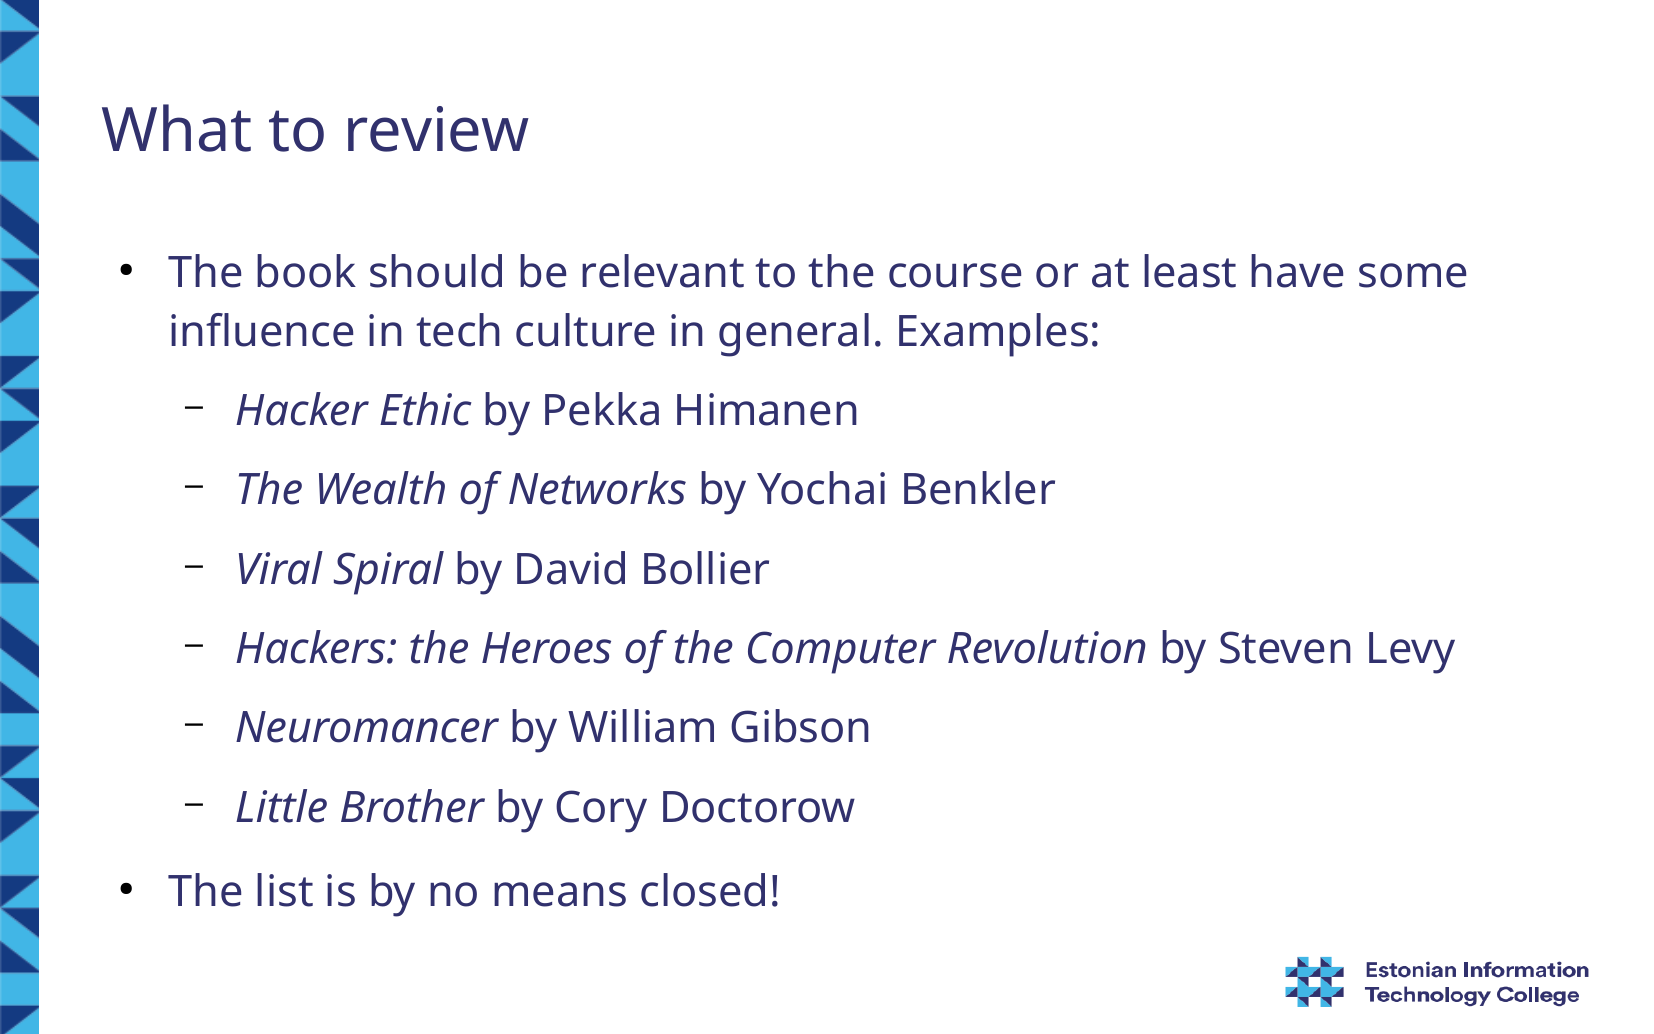

# What to review
The book should be relevant to the course or at least have some influence in tech culture in general. Examples:
Hacker Ethic by Pekka Himanen
The Wealth of Networks by Yochai Benkler
Viral Spiral by David Bollier
Hackers: the Heroes of the Computer Revolution by Steven Levy
Neuromancer by William Gibson
Little Brother by Cory Doctorow
The list is by no means closed!